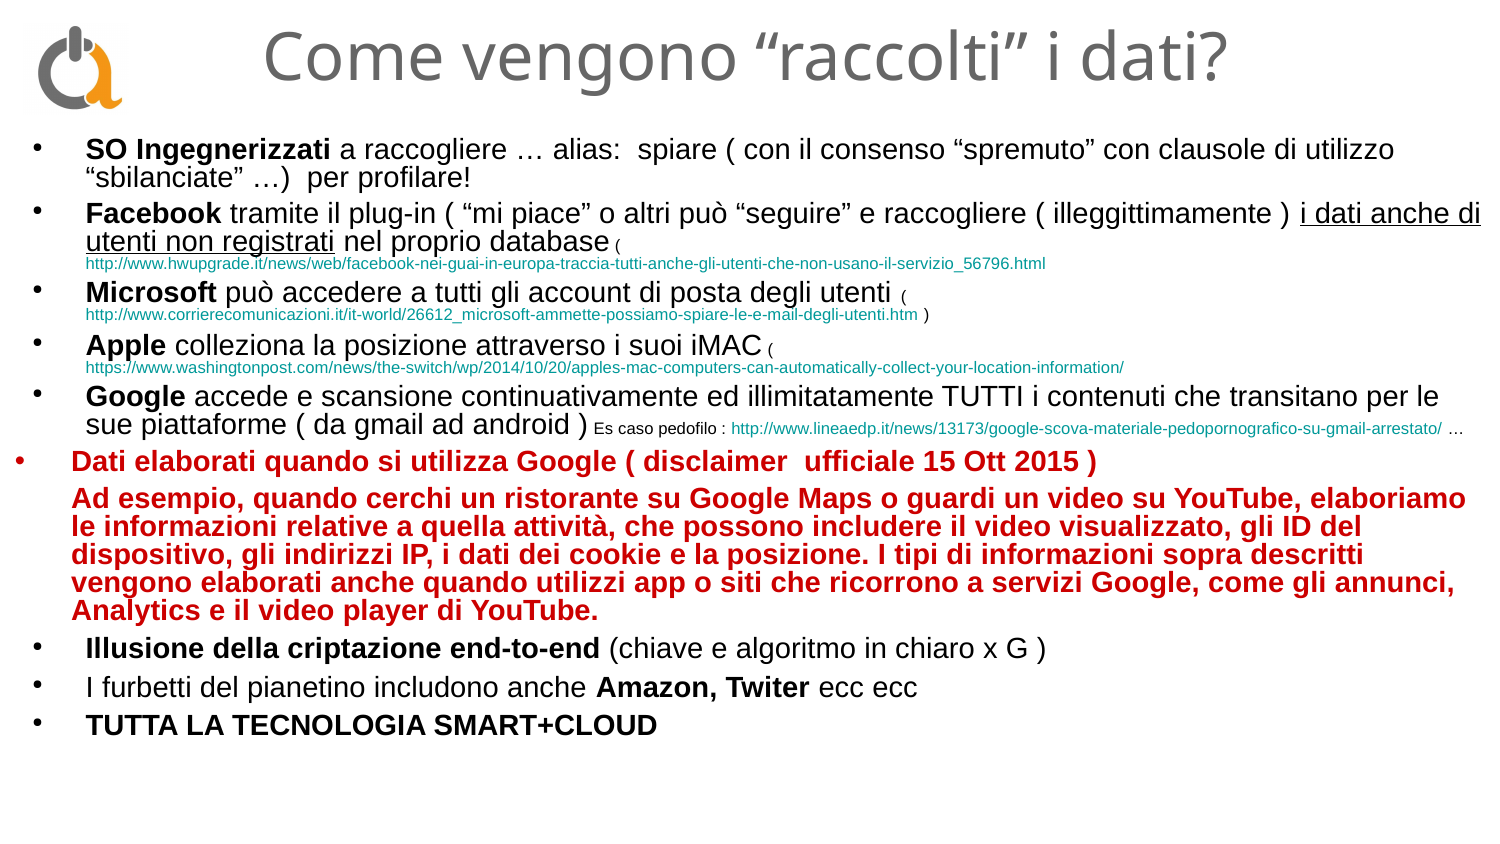

# Come vengono “raccolti” i dati?
SO Ingegnerizzati a raccogliere … alias: spiare ( con il consenso “spremuto” con clausole di utilizzo “sbilanciate” …) per profilare!
Facebook tramite il plug-in ( “mi piace” o altri può “seguire” e raccogliere ( illeggittimamente ) i dati anche di utenti non registrati nel proprio database (http://www.hwupgrade.it/news/web/facebook-nei-guai-in-europa-traccia-tutti-anche-gli-utenti-che-non-usano-il-servizio_56796.html
Microsoft può accedere a tutti gli account di posta degli utenti (http://www.corrierecomunicazioni.it/it-world/26612_microsoft-ammette-possiamo-spiare-le-e-mail-degli-utenti.htm )
Apple colleziona la posizione attraverso i suoi iMAC (https://www.washingtonpost.com/news/the-switch/wp/2014/10/20/apples-mac-computers-can-automatically-collect-your-location-information/
Google accede e scansione continuativamente ed illimitatamente TUTTI i contenuti che transitano per le sue piattaforme ( da gmail ad android ) Es caso pedofilo : http://www.lineaedp.it/news/13173/google-scova-materiale-pedopornografico-su-gmail-arrestato/ …
Dati elaborati quando si utilizza Google ( disclaimer ufficiale 15 Ott 2015 )
	Ad esempio, quando cerchi un ristorante su Google Maps o guardi un video su YouTube, elaboriamo le informazioni relative a quella attività, che possono includere il video visualizzato, gli ID del dispositivo, gli indirizzi IP, i dati dei cookie e la posizione. I tipi di informazioni sopra descritti vengono elaborati anche quando utilizzi app o siti che ricorrono a servizi Google, come gli annunci, Analytics e il video player di YouTube.
Illusione della criptazione end-to-end (chiave e algoritmo in chiaro x G )
I furbetti del pianetino includono anche Amazon, Twiter ecc ecc
TUTTA LA TECNOLOGIA SMART+CLOUD